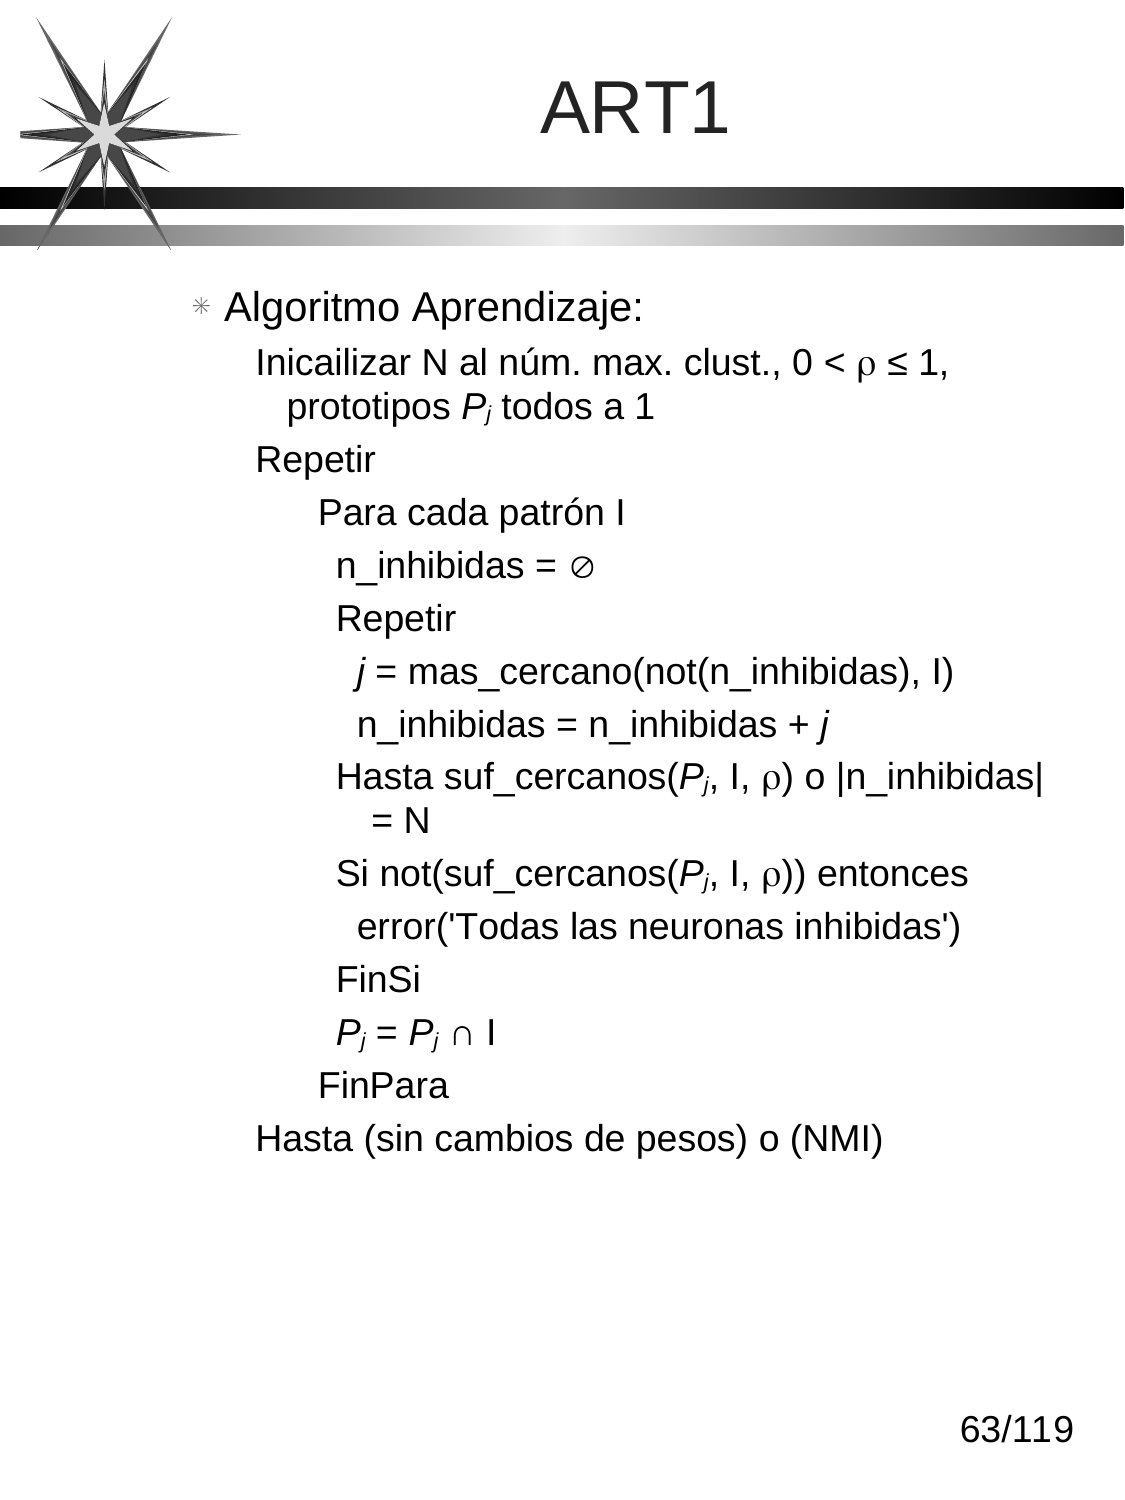

# ART1
Algoritmo Aprendizaje:
Inicailizar N al núm. max. clust., 0 < r ≤ 1, prototipos Pj todos a 1
Repetir
Para cada patrón I
n_inhibidas = 
Repetir
 j = mas_cercano(not(n_inhibidas), I)
 n_inhibidas = n_inhibidas + j
Hasta suf_cercanos(Pj, I, r) o |n_inhibidas| = N
Si not(suf_cercanos(Pj, I, r)) entonces
 error('Todas las neuronas inhibidas')
FinSi
Pj = Pj ∩ I
FinPara
Hasta (sin cambios de pesos) o (NMI)